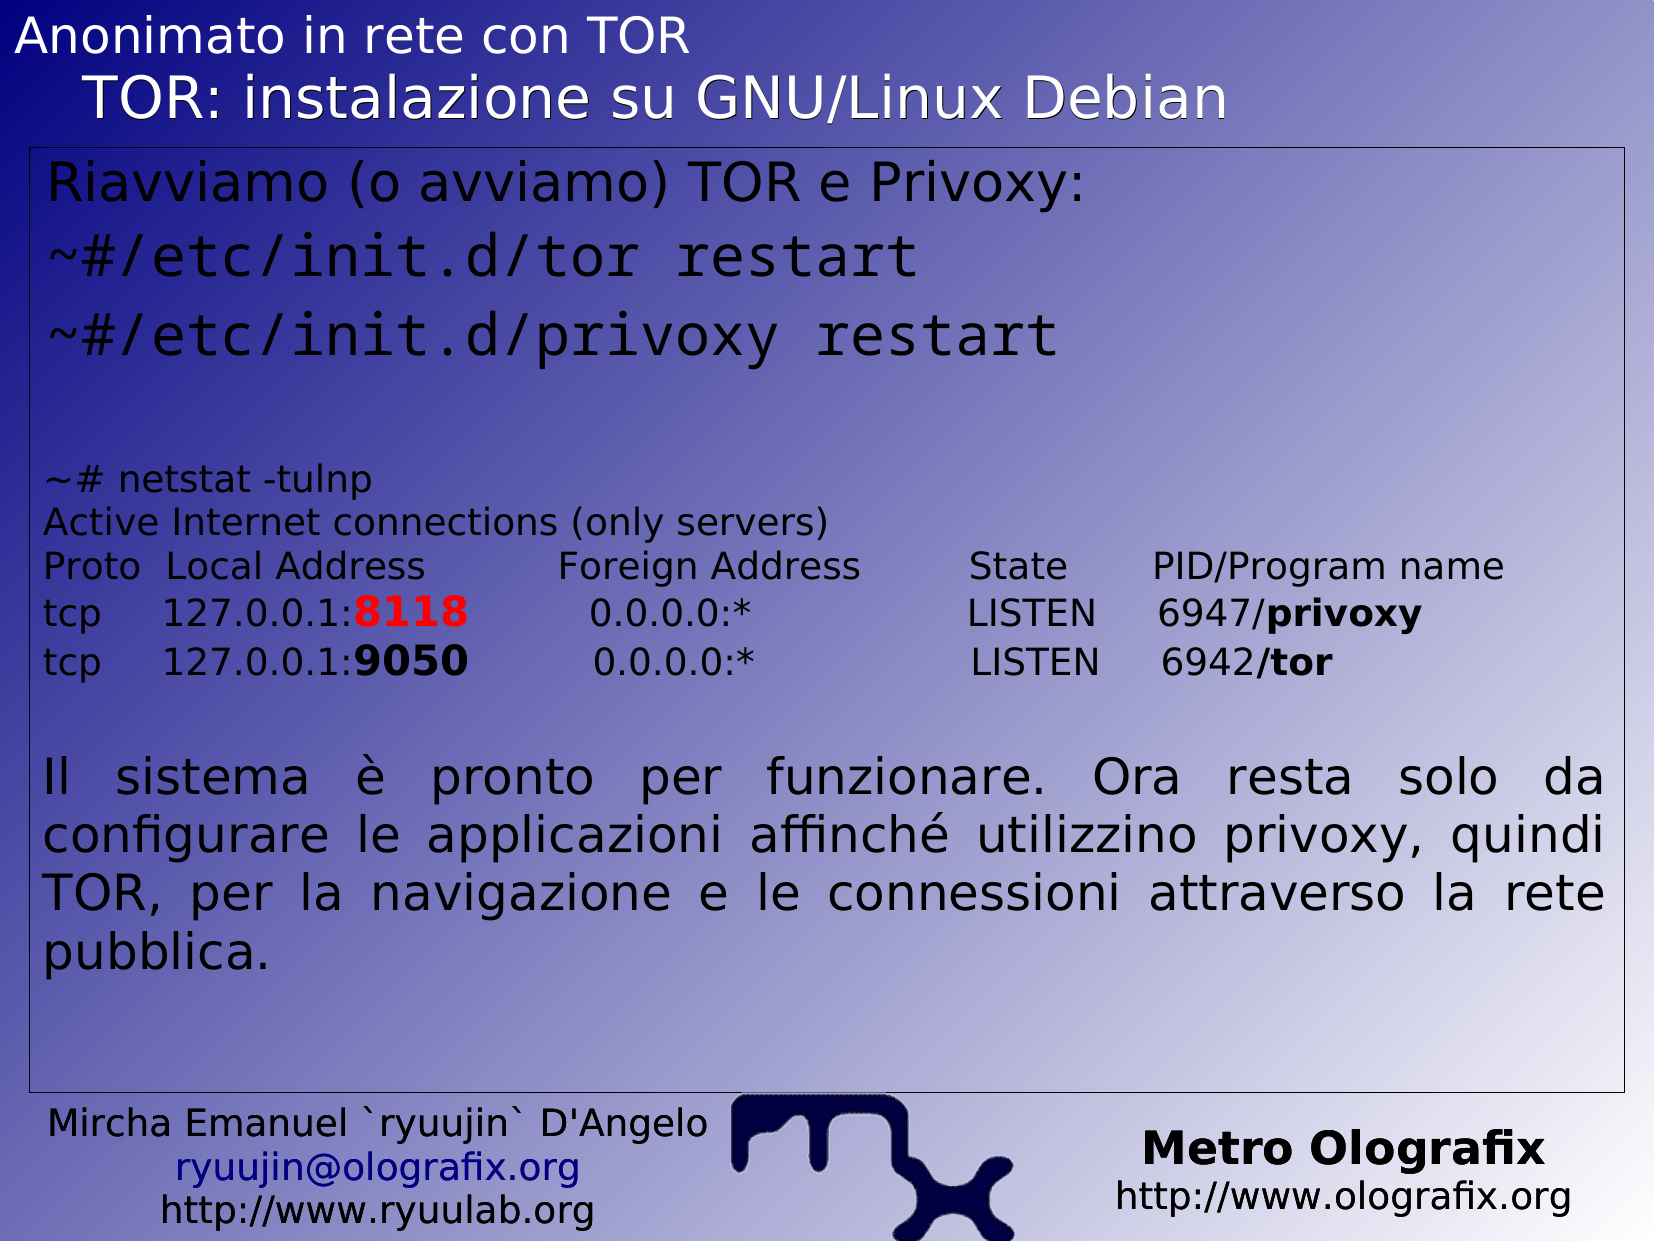

Anonimato in rete con TOR
# TOR: instalazione su GNU/Linux Debian
Riavviamo (o avviamo) TOR e Privoxy:
~#/etc/init.d/tor restart
~#/etc/init.d/privoxy restart
~# netstat -tulnp
Active Internet connections (only servers)
Proto Local Address Foreign Address State PID/Program name
tcp 127.0.0.1:8118 0.0.0.0:* LISTEN 6947/privoxy
tcp 127.0.0.1:9050 0.0.0.0:* LISTEN 6942/tor
Il sistema è pronto per funzionare. Ora resta solo da configurare le applicazioni affinché utilizzino privoxy, quindi TOR, per la navigazione e le connessioni attraverso la rete pubblica.
Mircha Emanuel `ryuujin` D'Angelo
ryuujin@olografix.org
http://www.ryuulab.org
Mircha Emanuel `ryuujin` D'Angelo
ryuujin@olografix.org
http://www.ryuulab.org
Metro Olografix
http://www.olografix.org
Metro Olografix
http://www.olografix.org